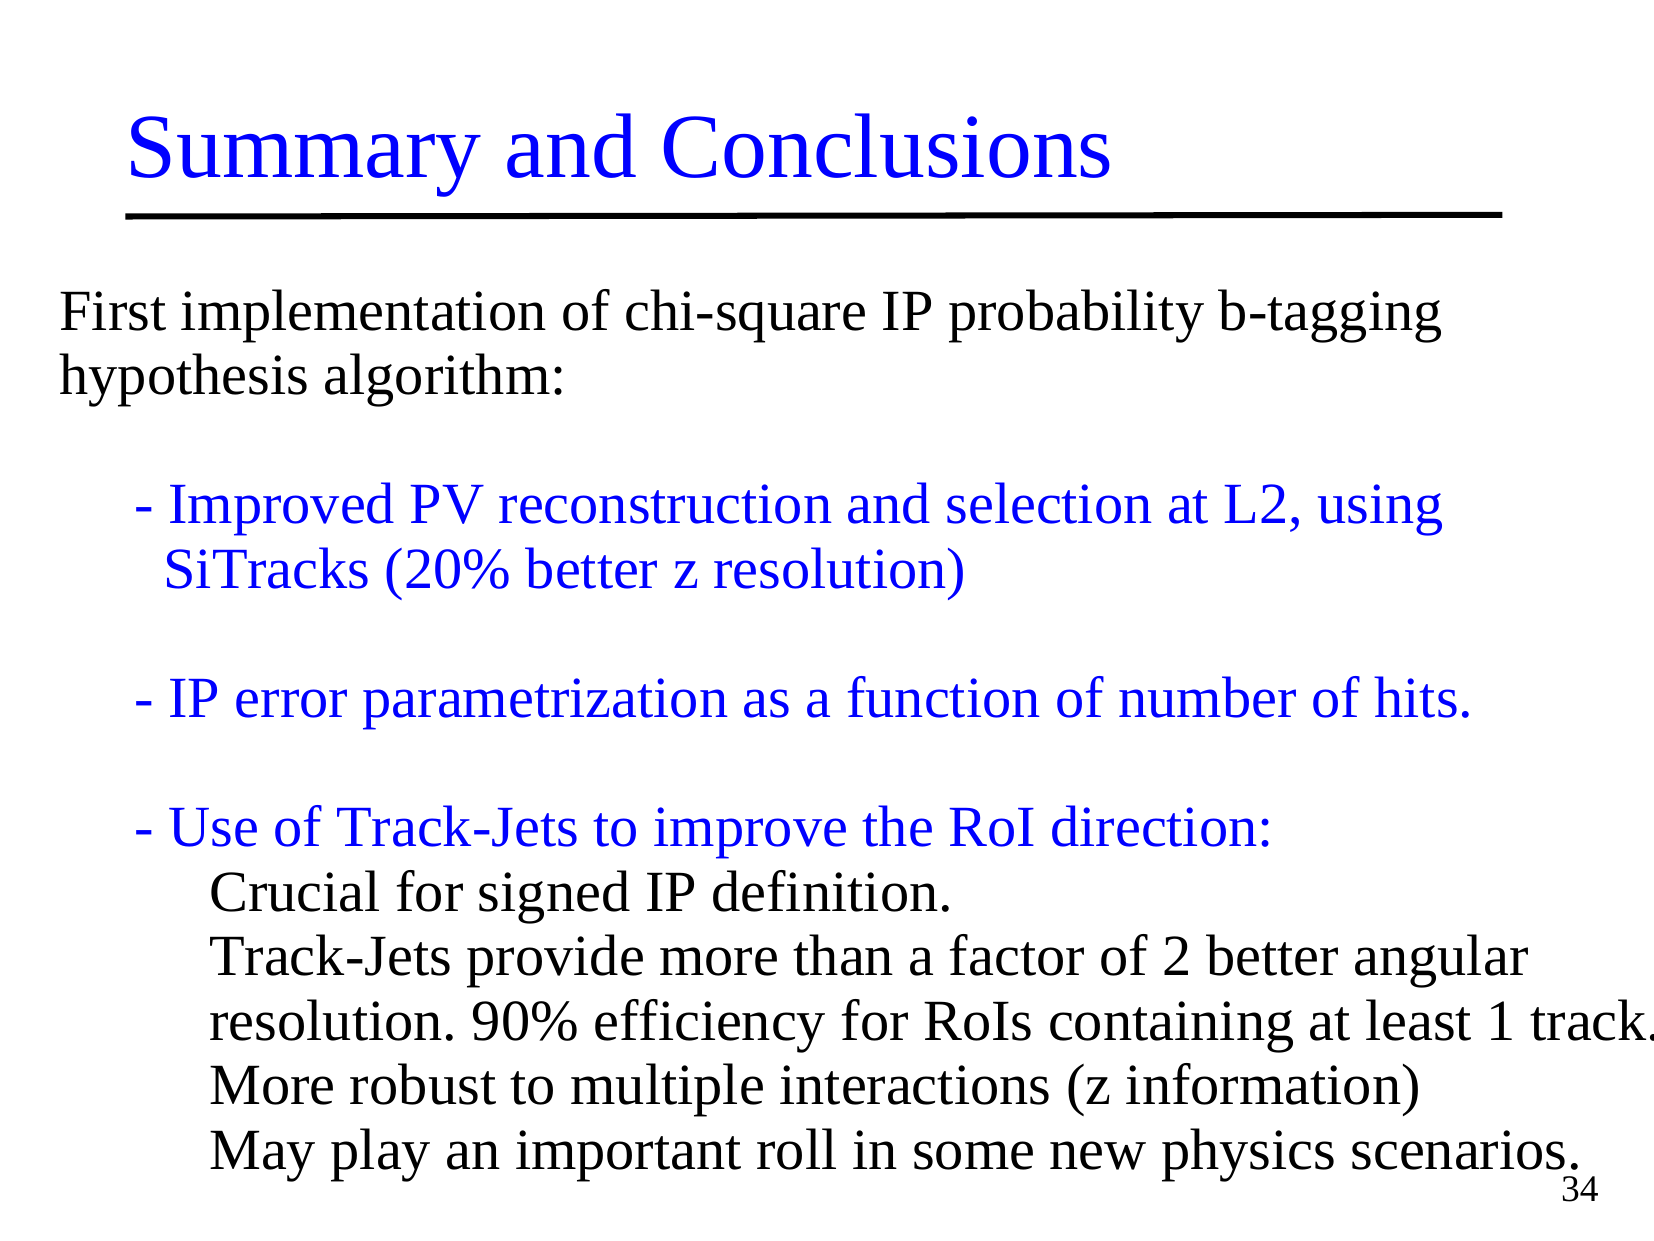

Summary and Conclusions
First implementation of chi-square IP probability b-tagging
hypothesis algorithm:
	- Improved PV reconstruction and selection at L2, using
	 SiTracks (20% better z resolution)
	- IP error parametrization as a function of number of hits.
	- Use of Track-Jets to improve the RoI direction:
		Crucial for signed IP definition.
		Track-Jets provide more than a factor of 2 better angular
		resolution. 90% efficiency for RoIs containing at least 1 track.
		More robust to multiple interactions (z information)
		May play an important roll in some new physics scenarios.